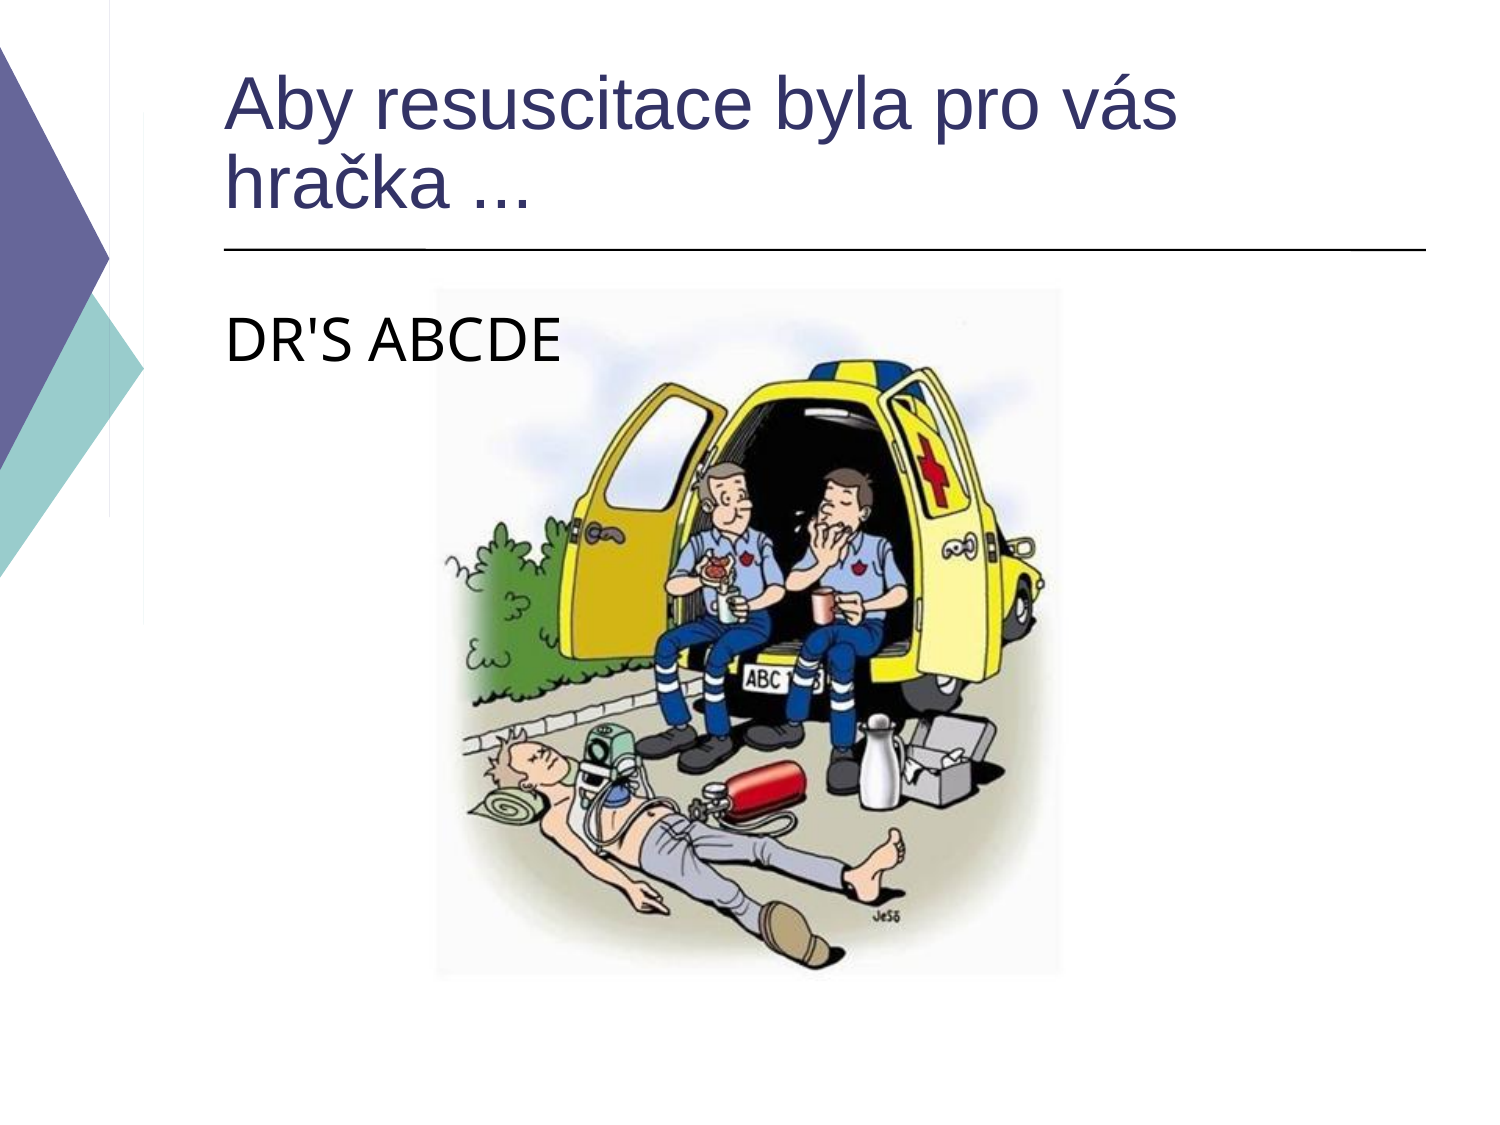

# Aby resuscitace byla pro vás hračka ...
DR'S ABCDE